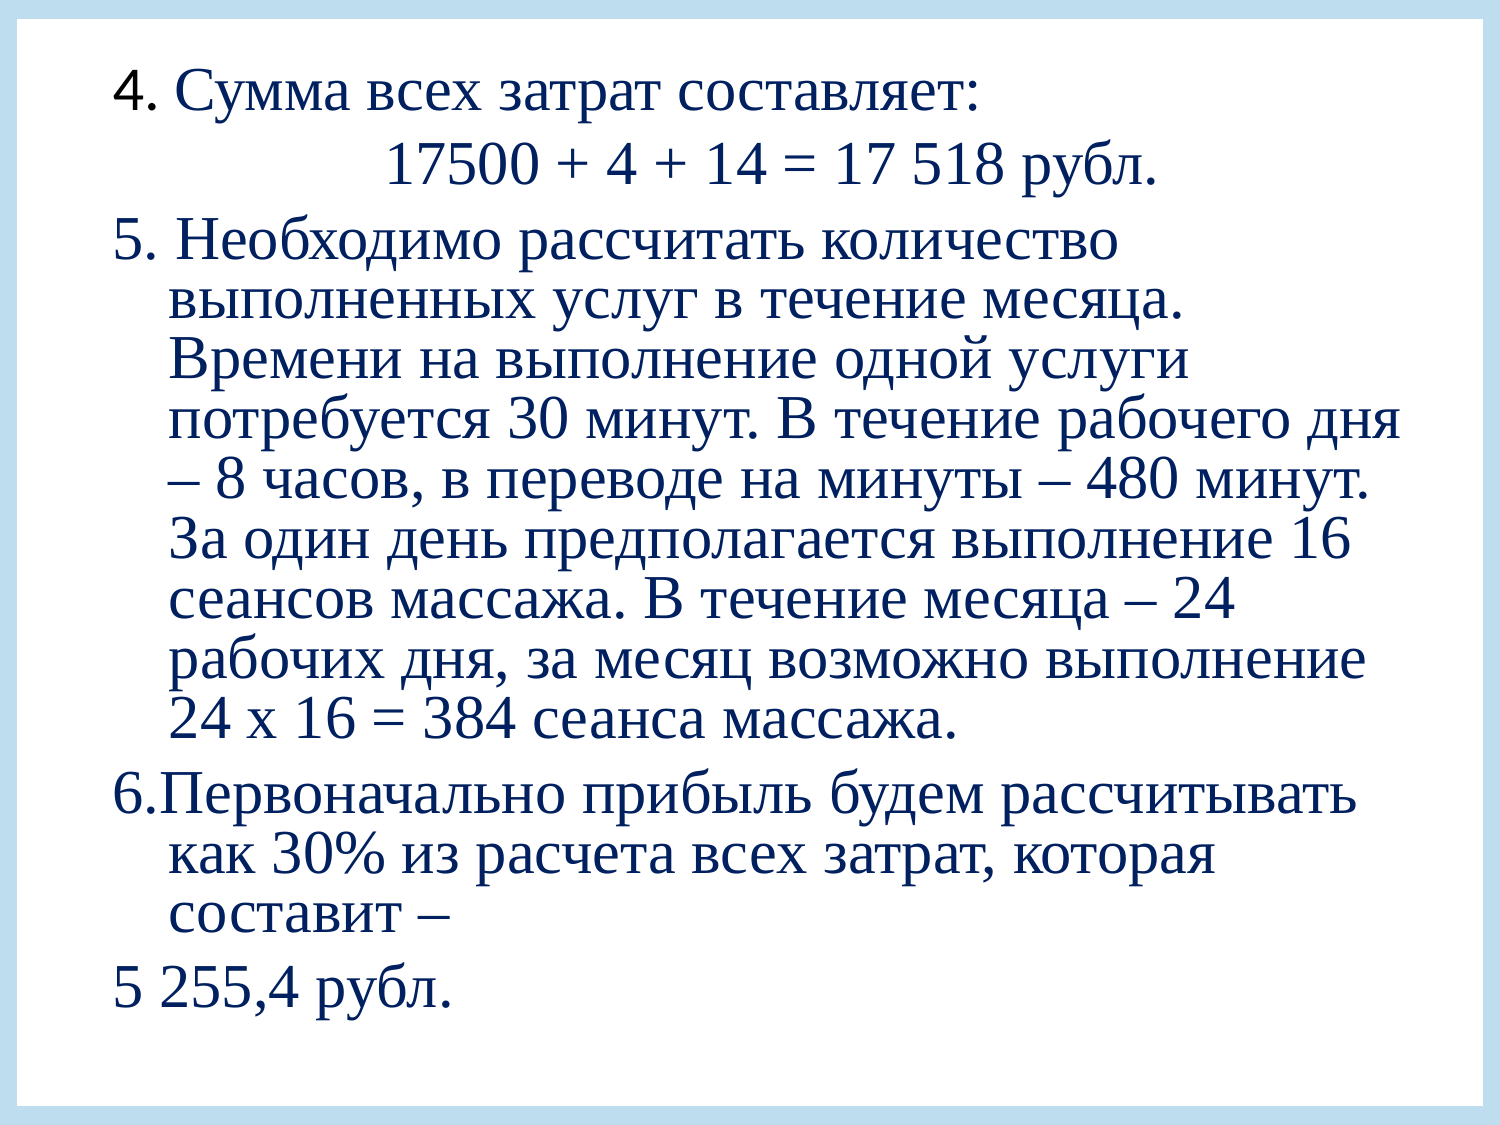

# 4. Сумма всех затрат составляет:
17500 + 4 + 14 = 17 518 рубл.
5. Необходимо рассчитать количество выполненных услуг в течение месяца. Времени на выполнение одной услуги потребуется 30 минут. В течение рабочего дня – 8 часов, в переводе на минуты – 480 минут. За один день предполагается выполнение 16 сеансов массажа. В течение месяца – 24 рабочих дня, за месяц возможно выполнение 24 х 16 = 384 сеанса массажа.
6.Первоначально прибыль будем рассчитывать как 30% из расчета всех затрат, которая составит –
5 255,4 рубл.